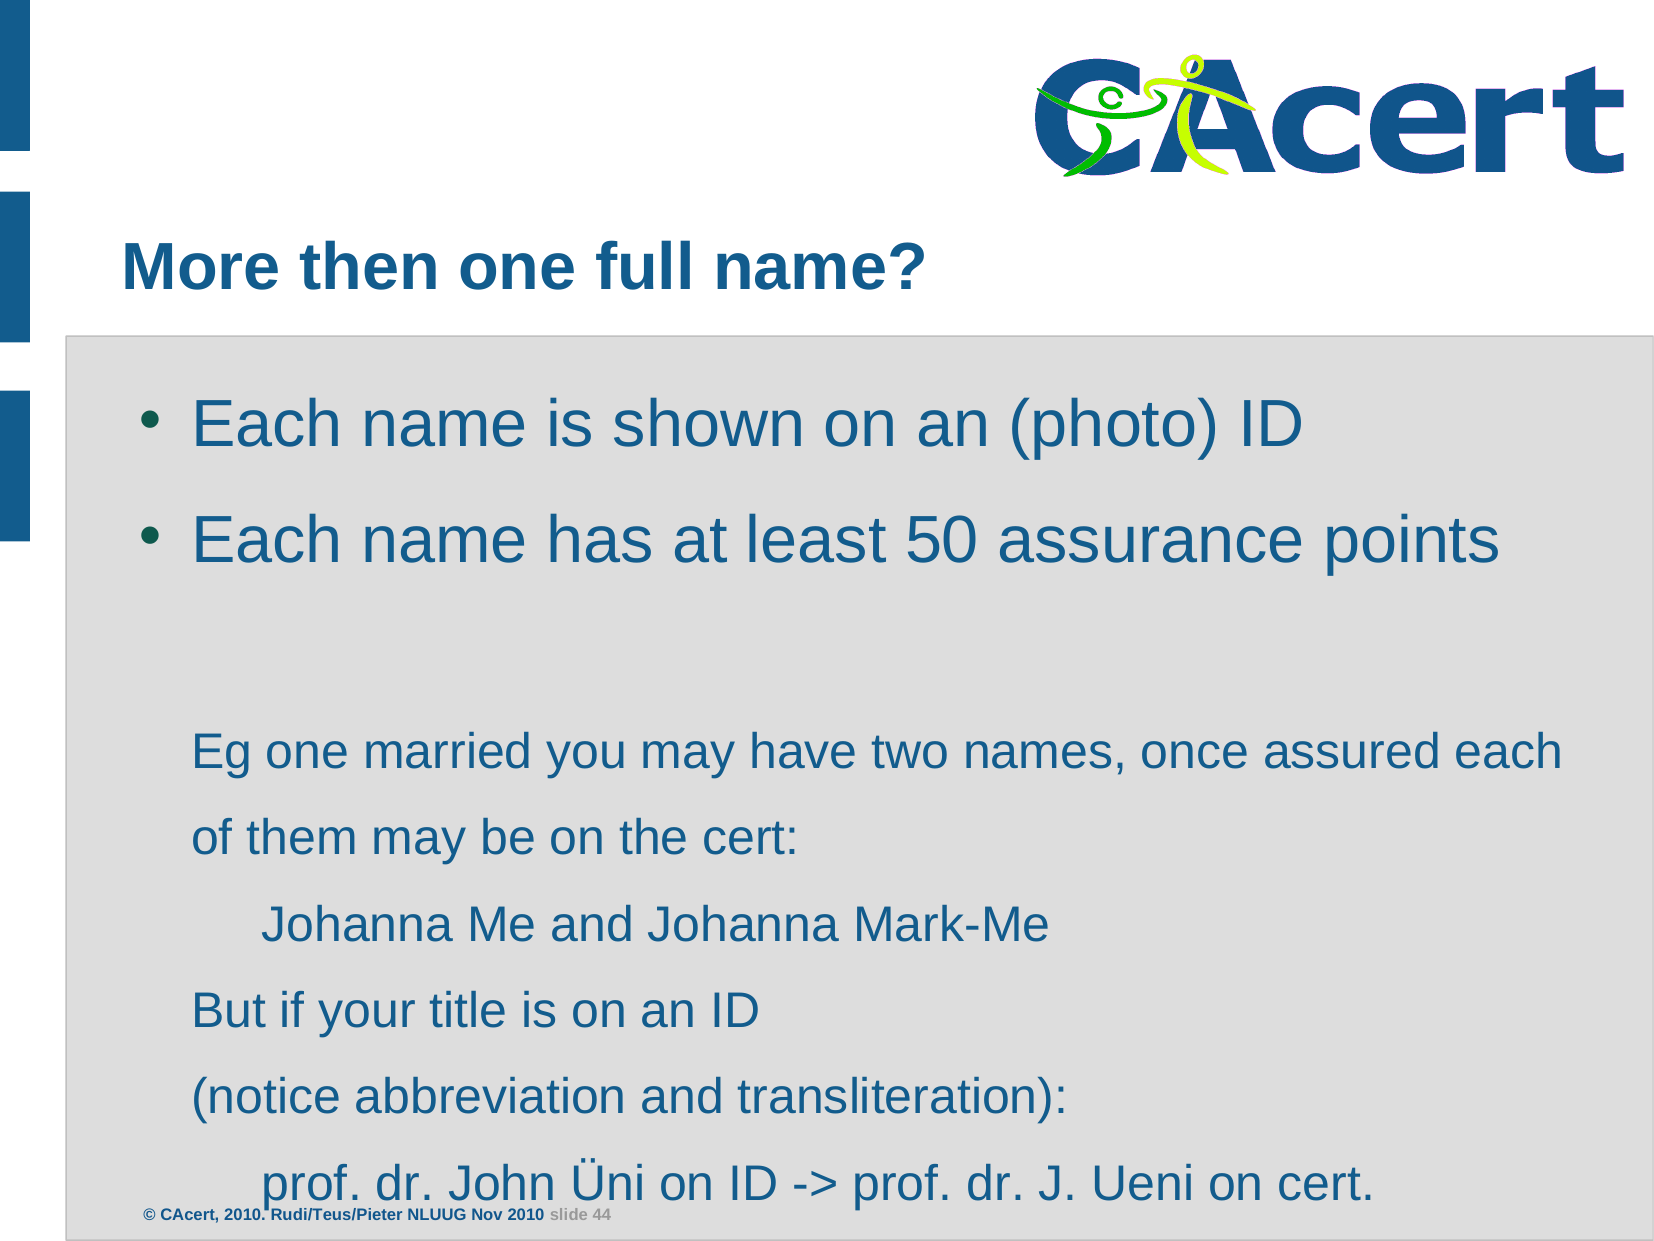

# More then one full name?
Each name is shown on an (photo) ID
Each name has at least 50 assurance points
Eg one married you may have two names, once assured each of them may be on the cert:
Johanna Me and Johanna Mark-Me
But if your title is on an ID
(notice abbreviation and transliteration):
prof. dr. John Üni on ID -> prof. dr. J. Ueni on cert.